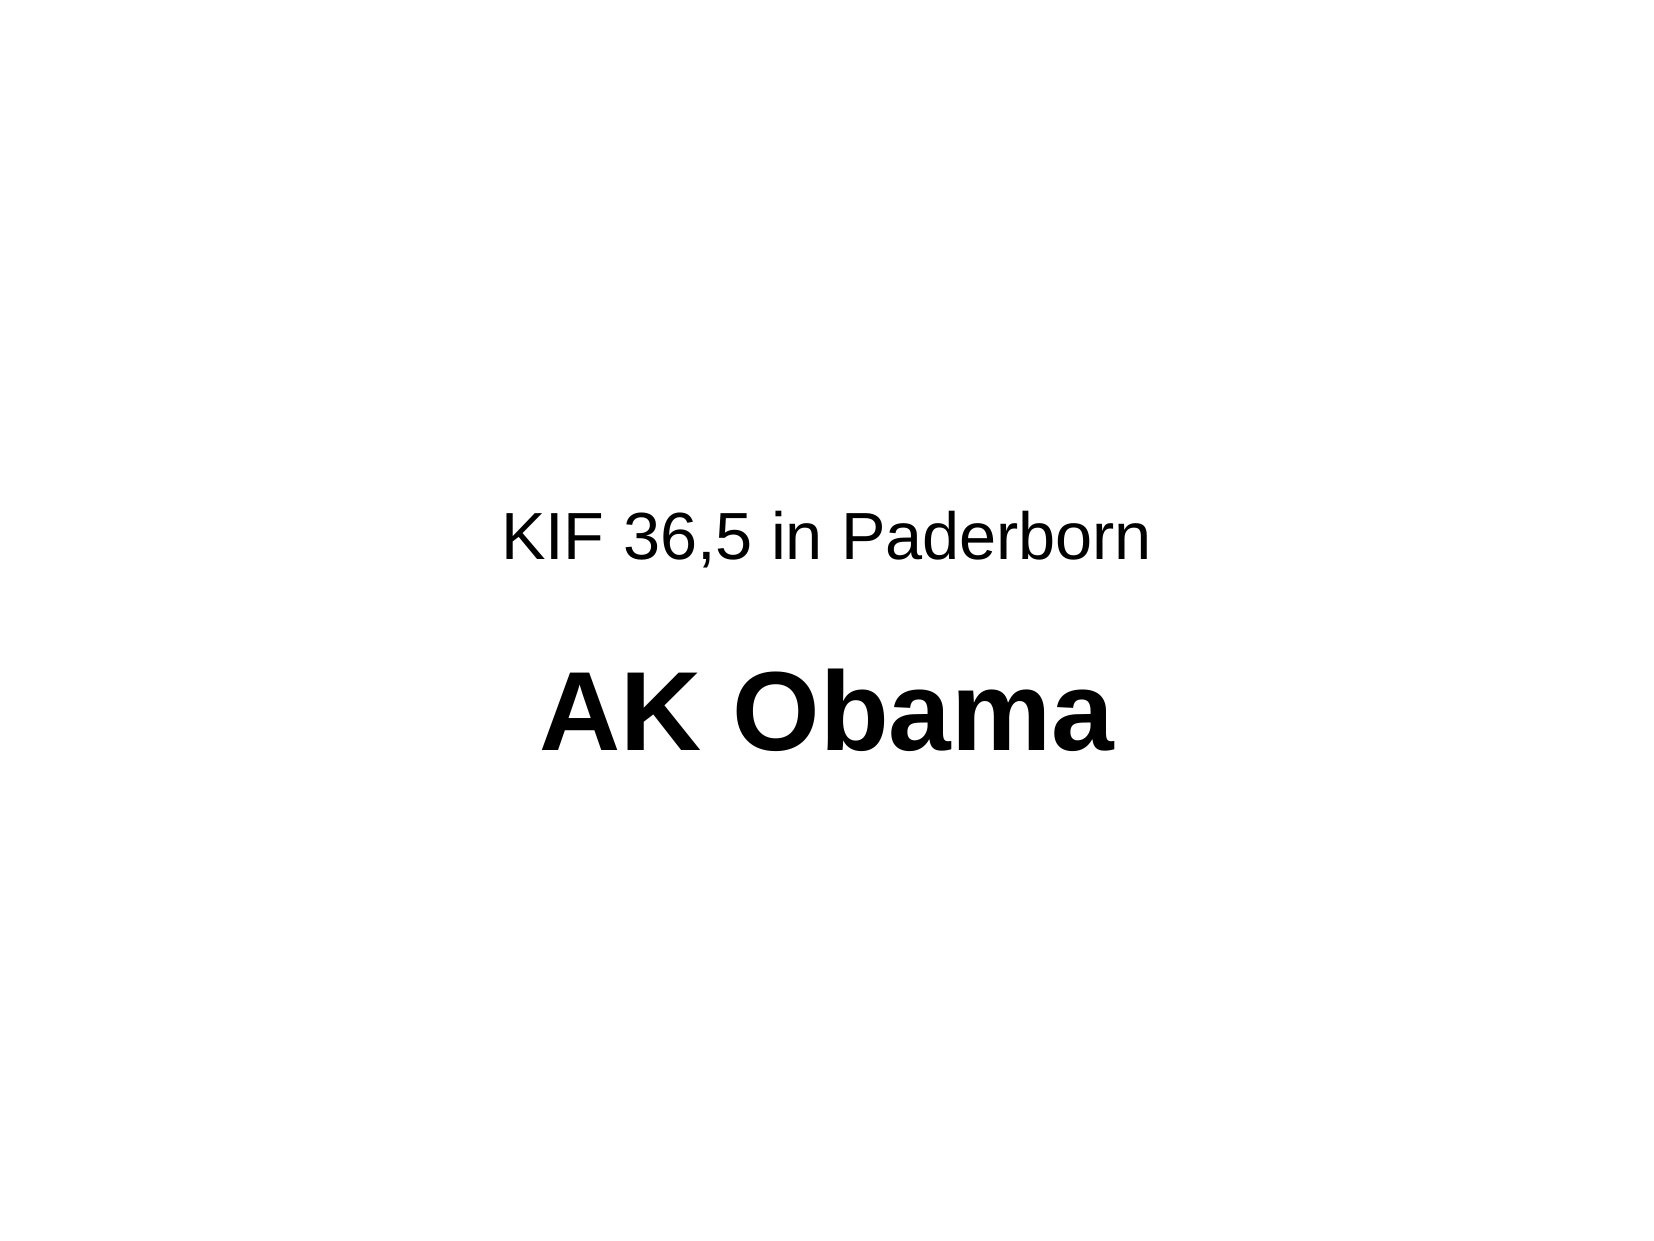

#
KIF 36,5 in Paderborn
AK Obama